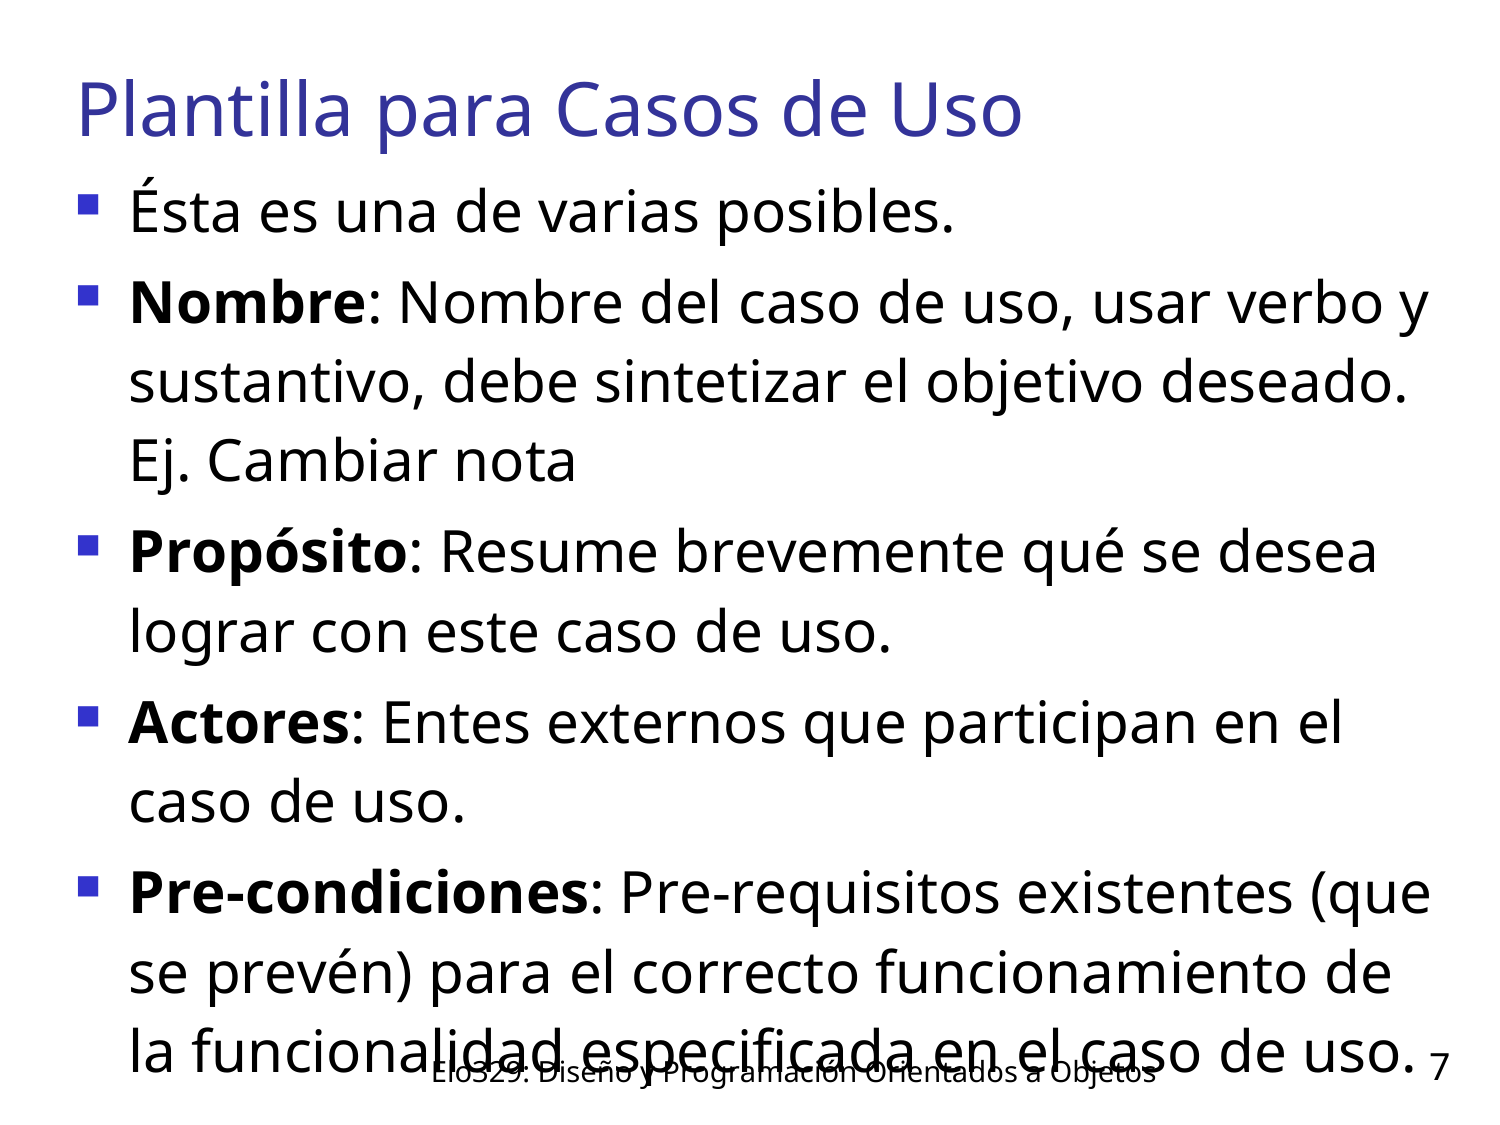

# Plantilla para Casos de Uso
Ésta es una de varias posibles.
Nombre: Nombre del caso de uso, usar verbo y sustantivo, debe sintetizar el objetivo deseado. Ej. Cambiar nota
Propósito: Resume brevemente qué se desea lograr con este caso de uso.
Actores: Entes externos que participan en el caso de uso.
Pre-condiciones: Pre-requisitos existentes (que se prevén) para el correcto funcionamiento de la funcionalidad especificada en el caso de uso.
7